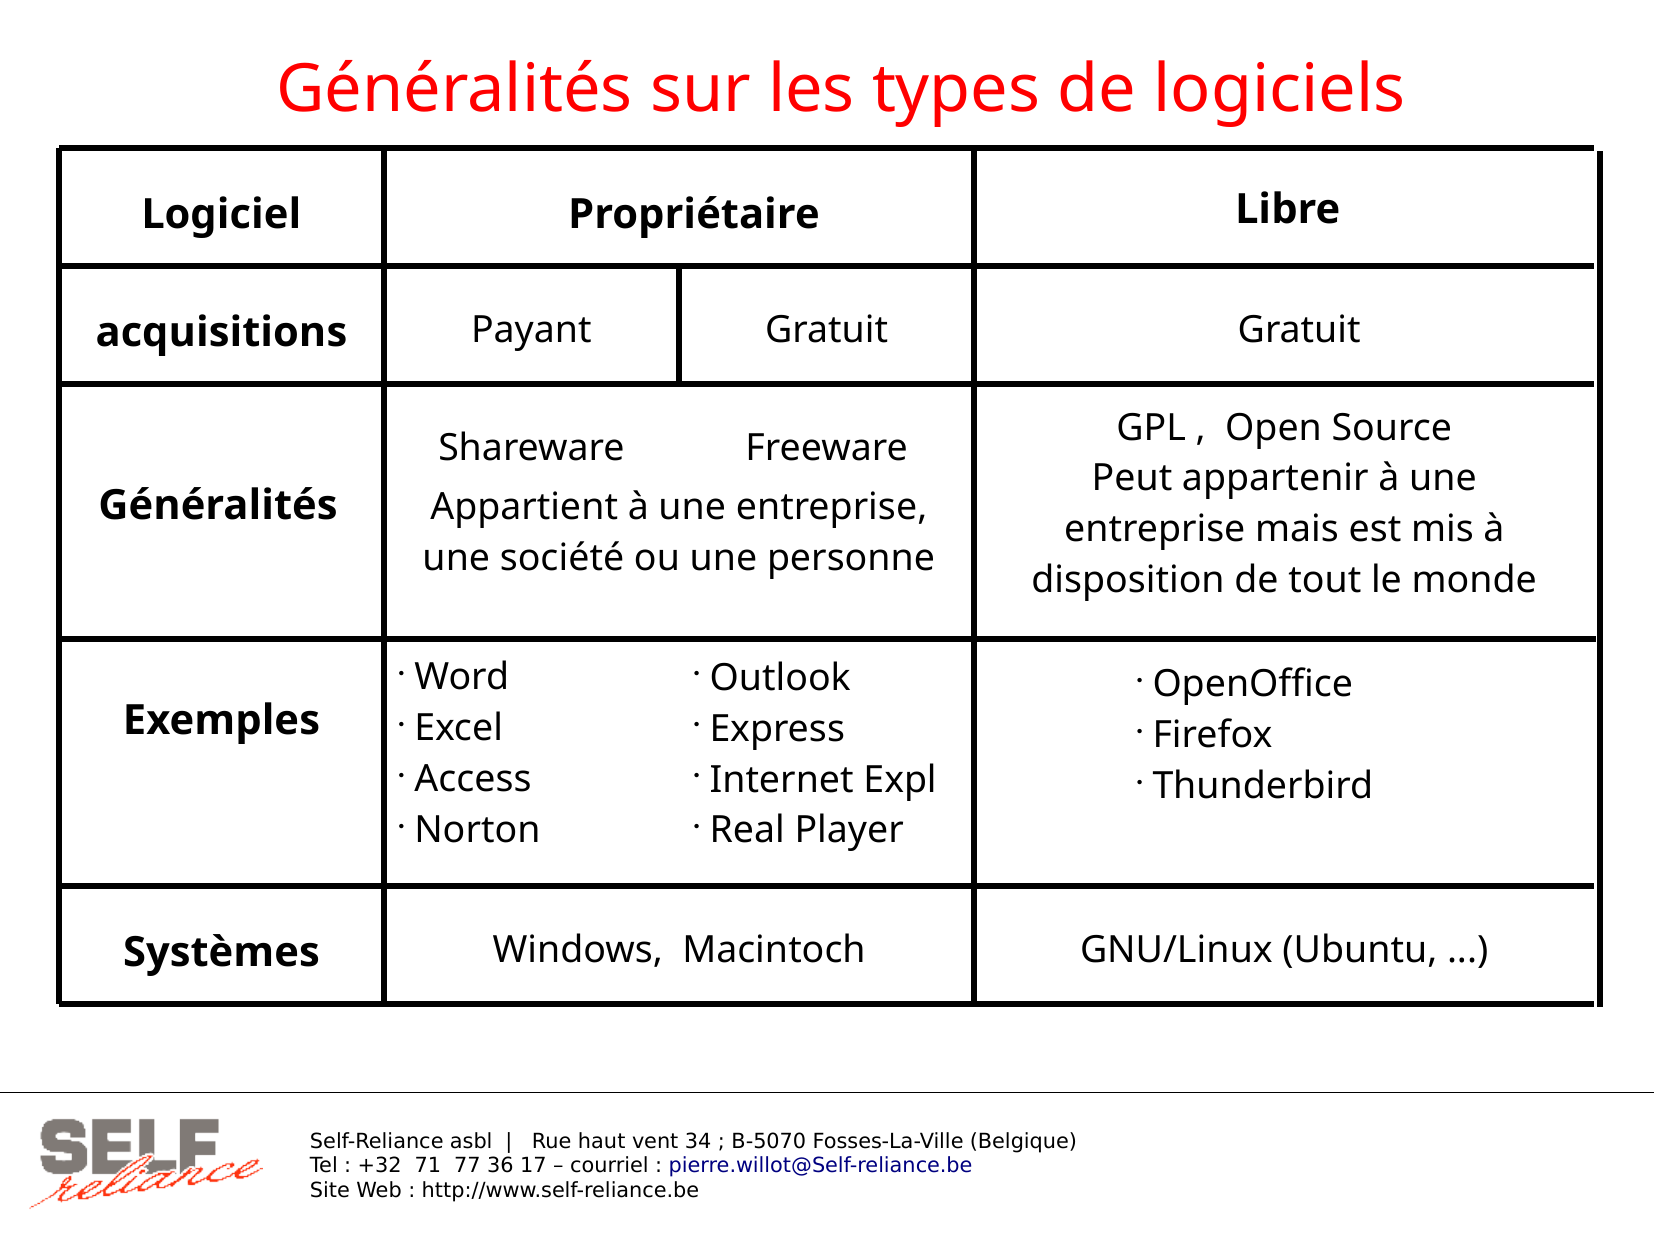

Généralités sur les types de logiciels
Libre
Logiciel
Propriétaire
acquisitions
Payant
Gratuit
Gratuit
GPL , Open Source
Shareware
Freeware
Peut appartenir à une entreprise mais est mis à disposition de tout le monde
Généralités
Appartient à une entreprise, une société ou une personne
 Word
 Excel
 Access
 Norton
 Outlook
 Express
 Internet Expl
 Real Player
 OpenOffice
 Firefox
 Thunderbird
Exemples
Systèmes
Windows, Macintoch
GNU/Linux (Ubuntu, ...)
Self-Reliance asbl | Rue haut vent 34 ; B-5070 Fosses-La-Ville (Belgique)
Tel : +32 71 77 36 17 – courriel : pierre.willot@Self-reliance.be
Site Web : http://www.self-reliance.be